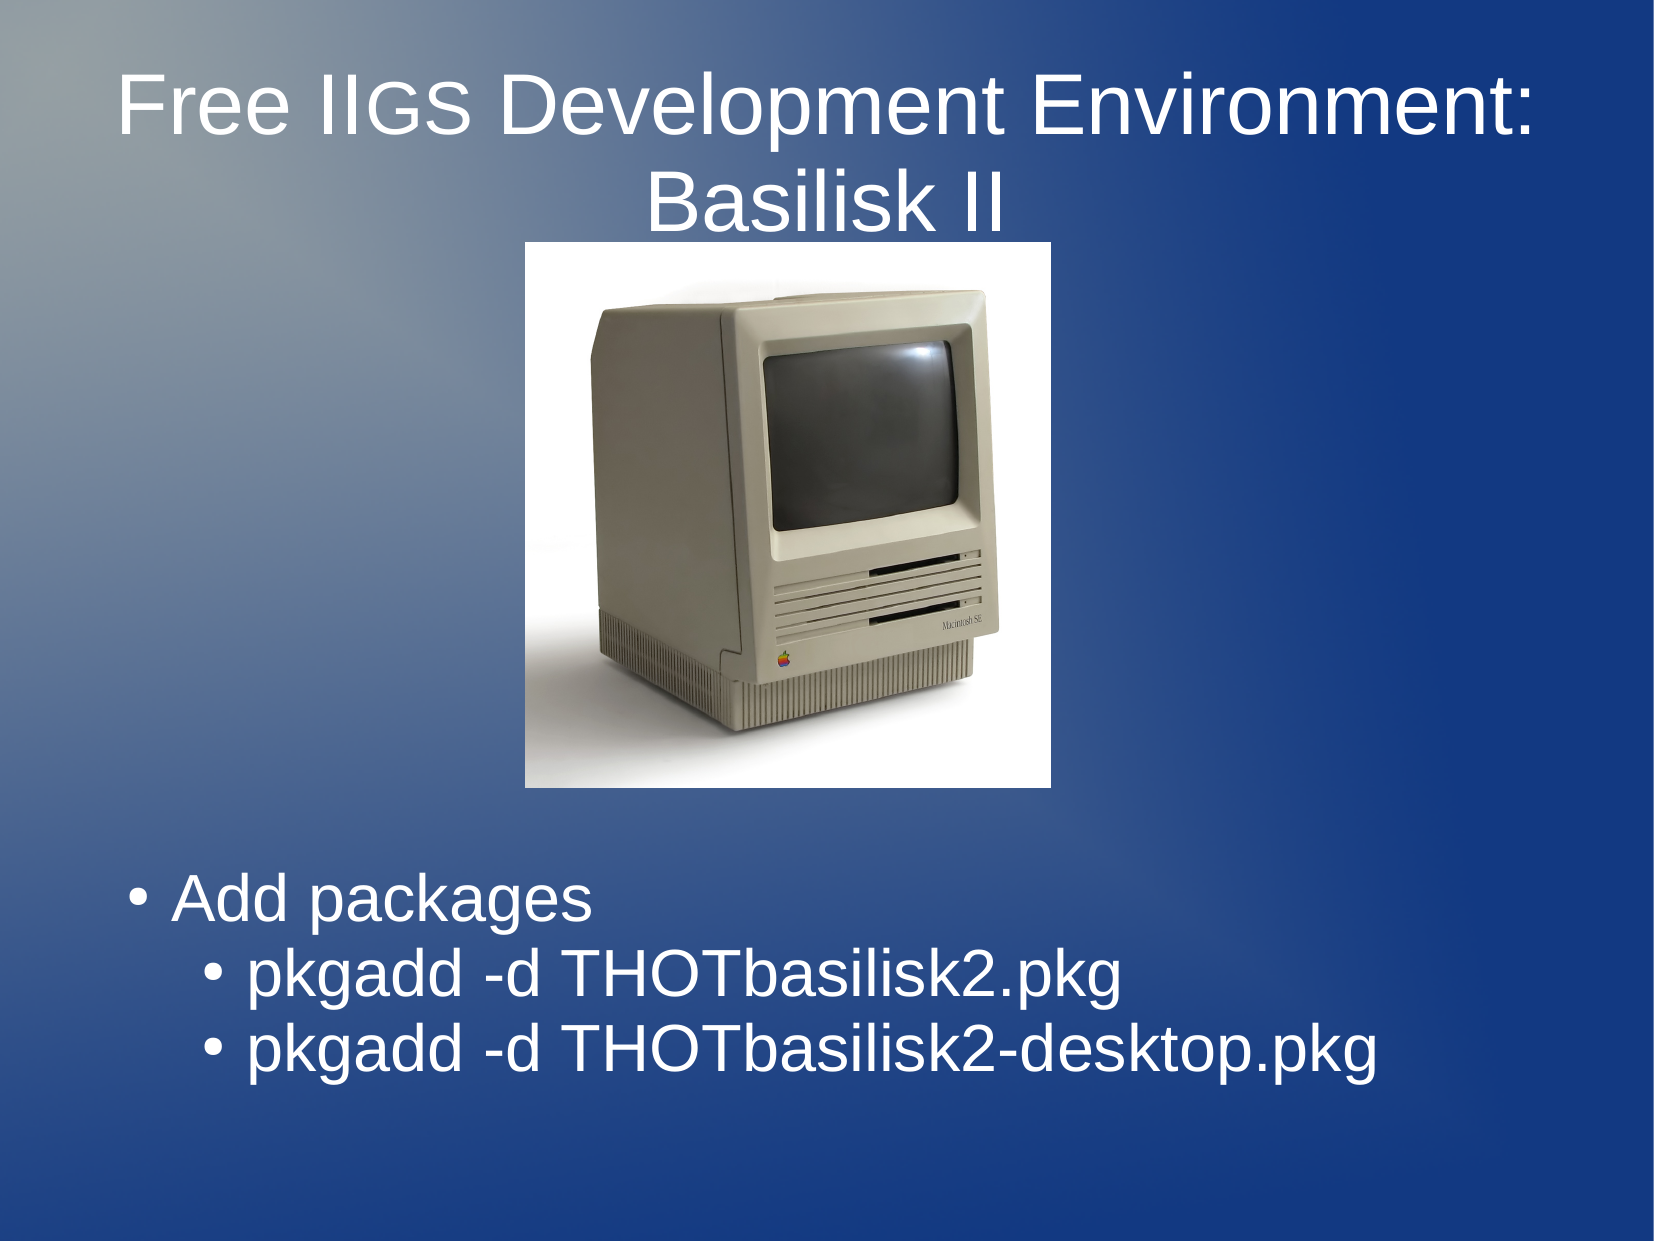

# Free IIGS Development Environment: Basilisk II
Add packages
pkgadd -d THOTbasilisk2.pkg
pkgadd -d THOTbasilisk2-desktop.pkg